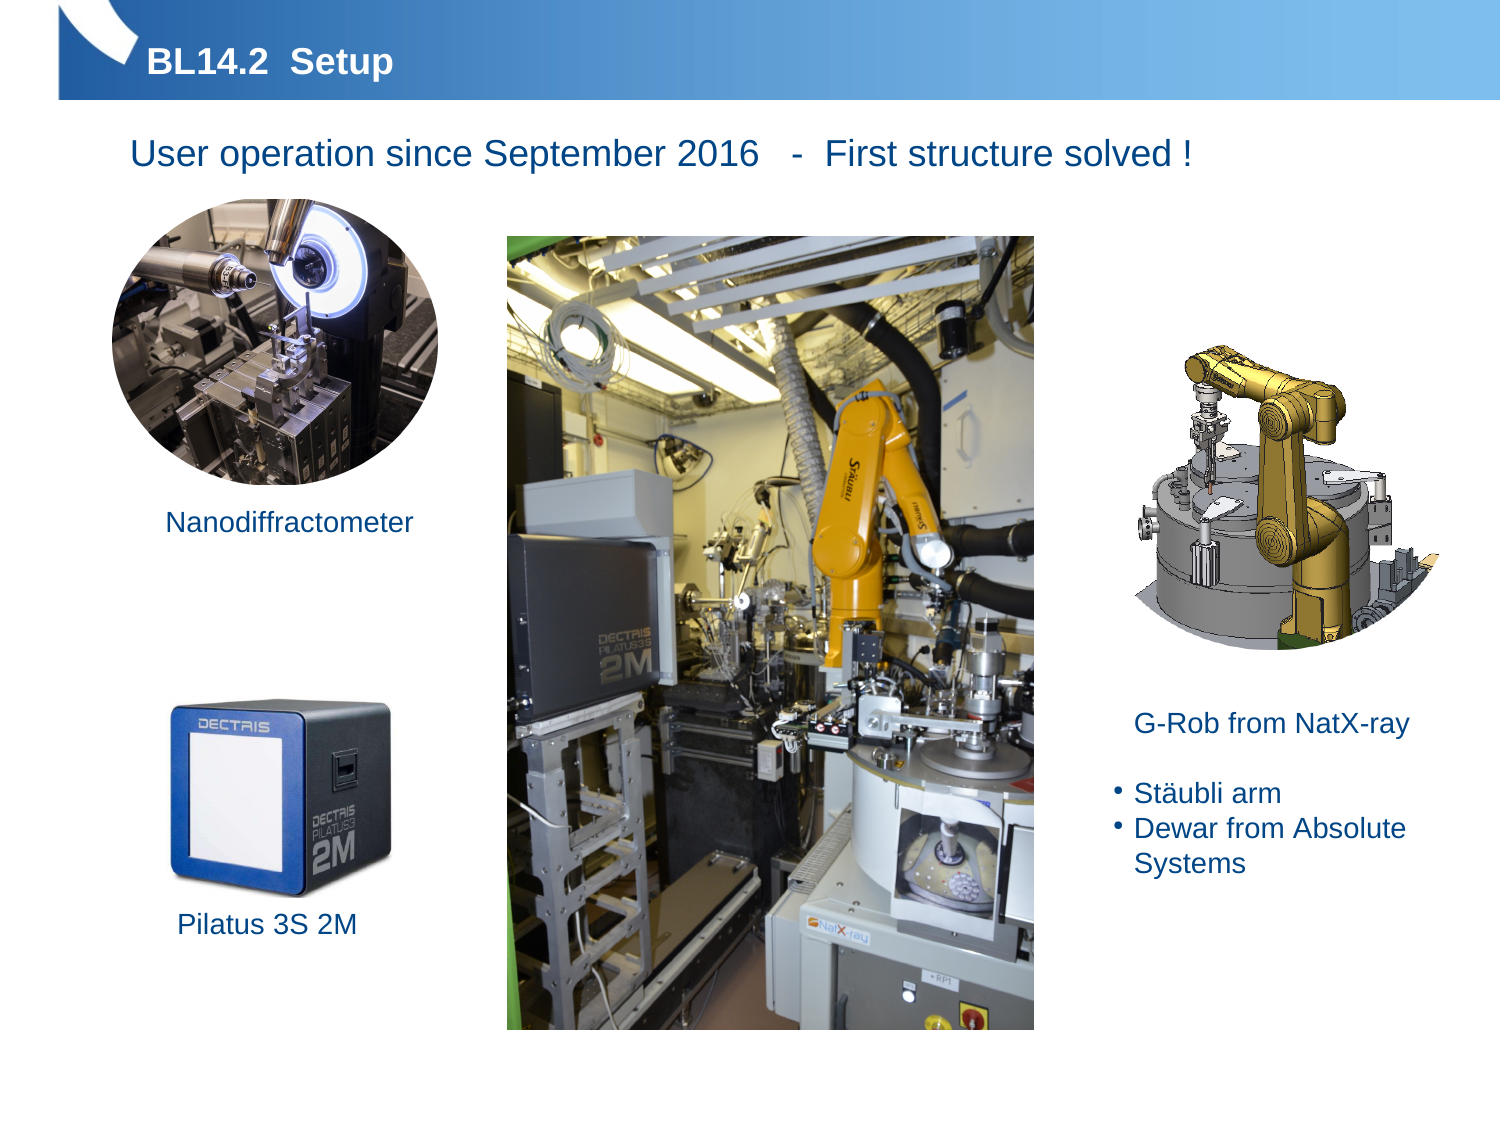

# BL14.2 Setup
User operation since September 2016 - First structure solved !
Nanodiffractometer
G-Rob from NatX-ray
Stäubli arm
Dewar from Absolute Systems
Pilatus 3S 2M